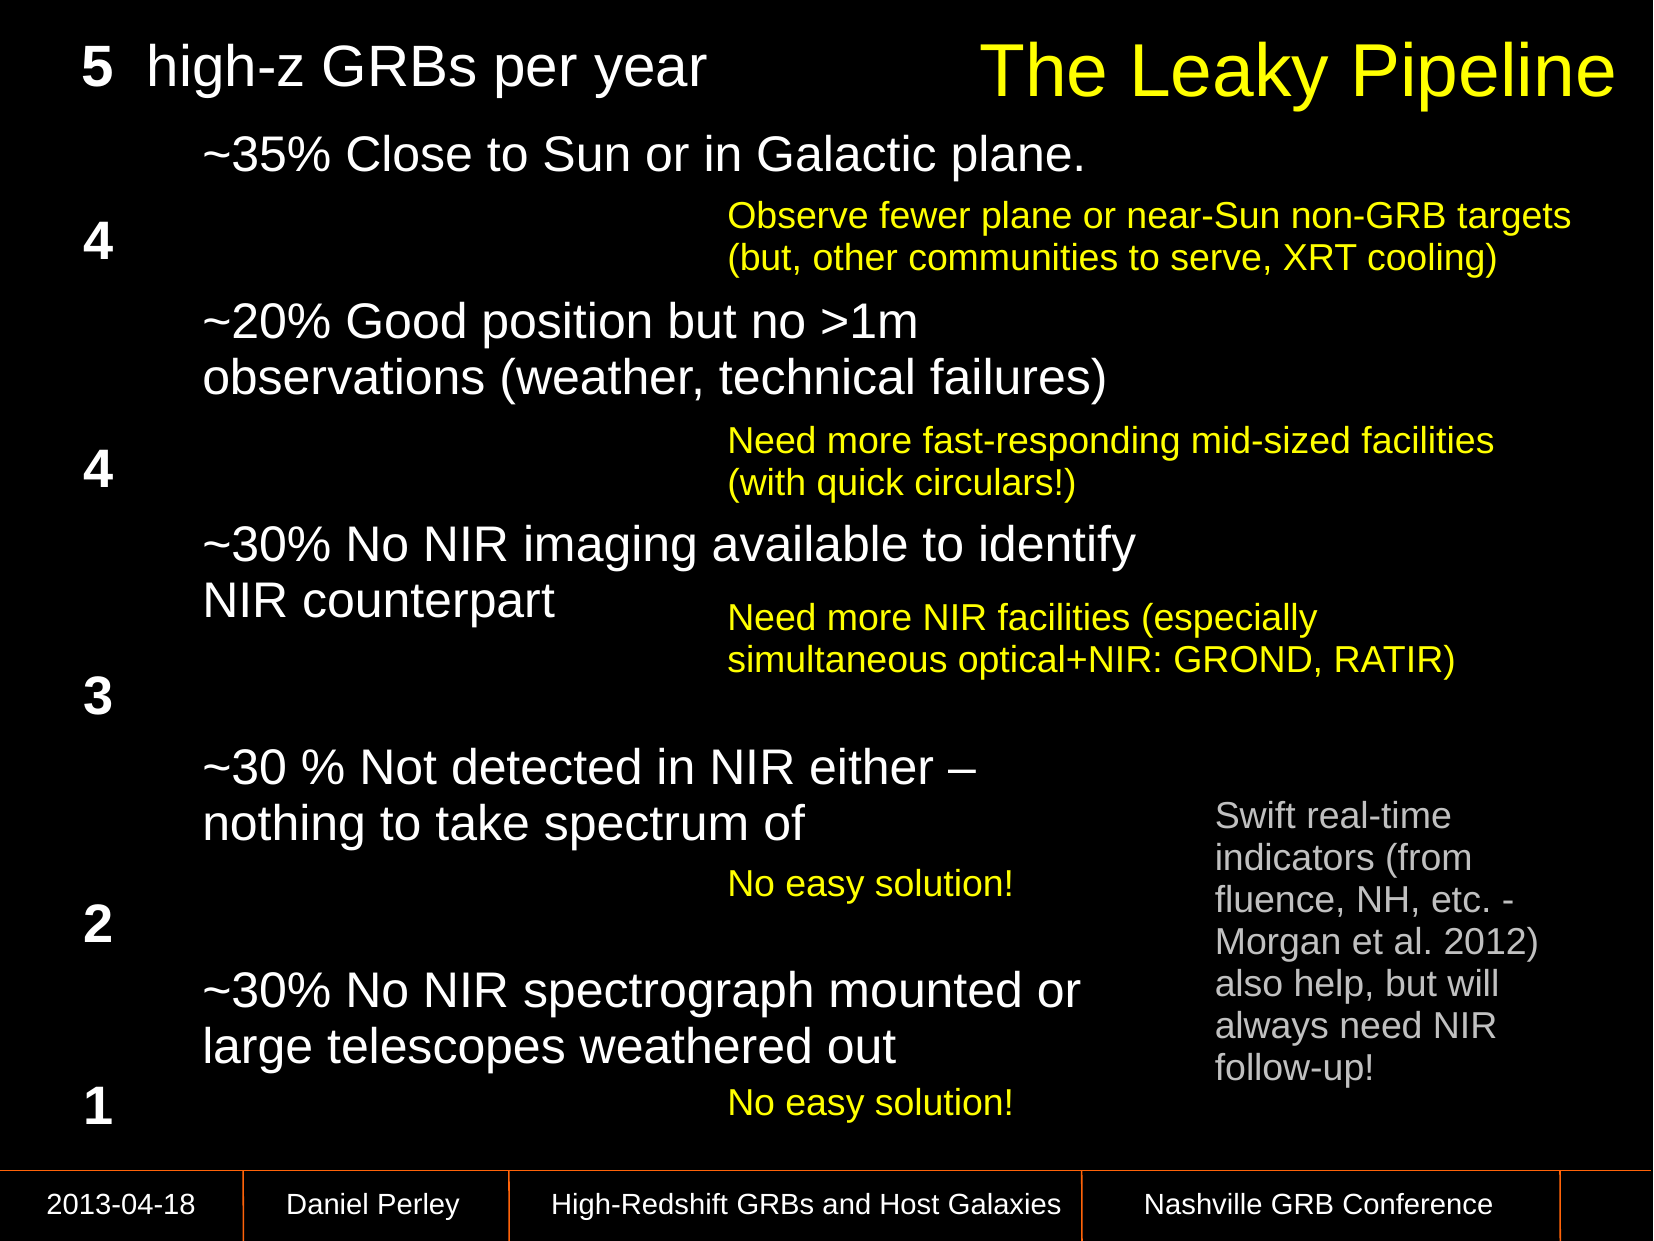

5 high-z GRBs per year
# The Leaky Pipeline
~35% Close to Sun or in Galactic plane.
~20% Good position but no >1m observations (weather, technical failures)
~30% No NIR imaging available to identify NIR counterpart
~30 % Not detected in NIR either – nothing to take spectrum of
~30% No NIR spectrograph mounted or large telescopes weathered out
4
4
3
2
1
Observe fewer plane or near-Sun non-GRB targets
(but, other communities to serve, XRT cooling)
Need more fast-responding mid-sized facilities (with quick circulars!)
Need more NIR facilities (especially simultaneous optical+NIR: GROND, RATIR)
Swift real-time indicators (from fluence, NH, etc. - Morgan et al. 2012) also help, but will always need NIR follow-up!
No easy solution!
No easy solution!